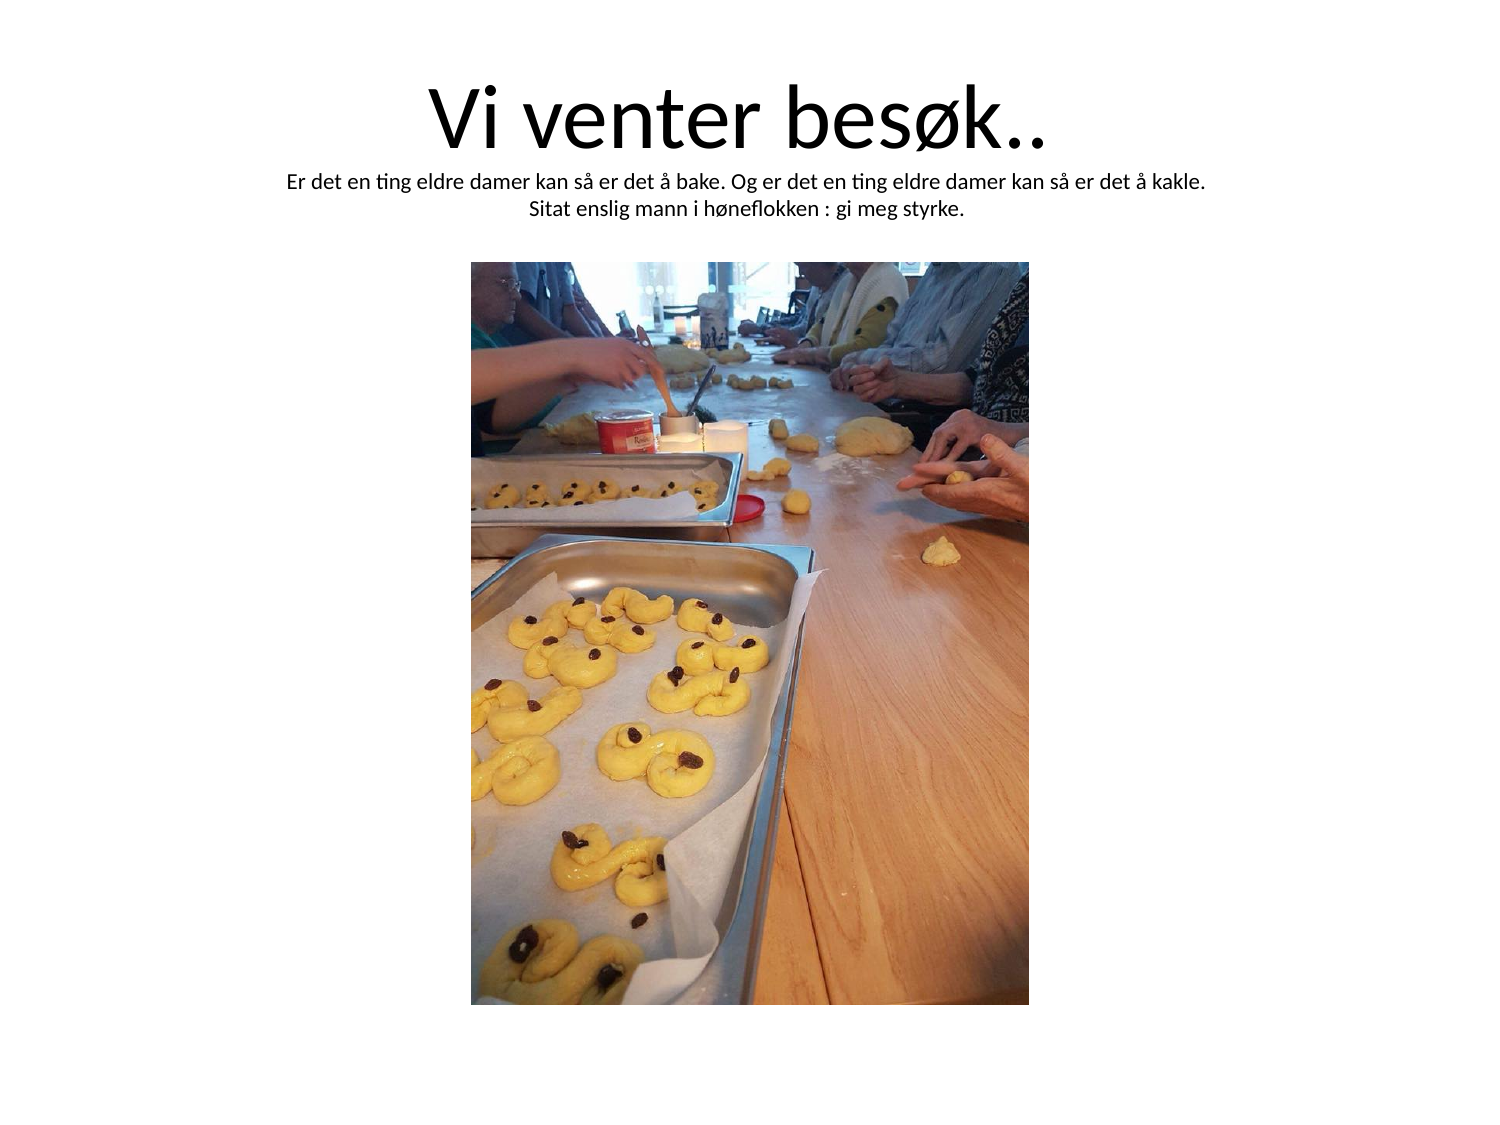

# Vi venter besøk.. Er det en ting eldre damer kan så er det å bake. Og er det en ting eldre damer kan så er det å kakle. Sitat enslig mann i høneflokken : gi meg styrke.